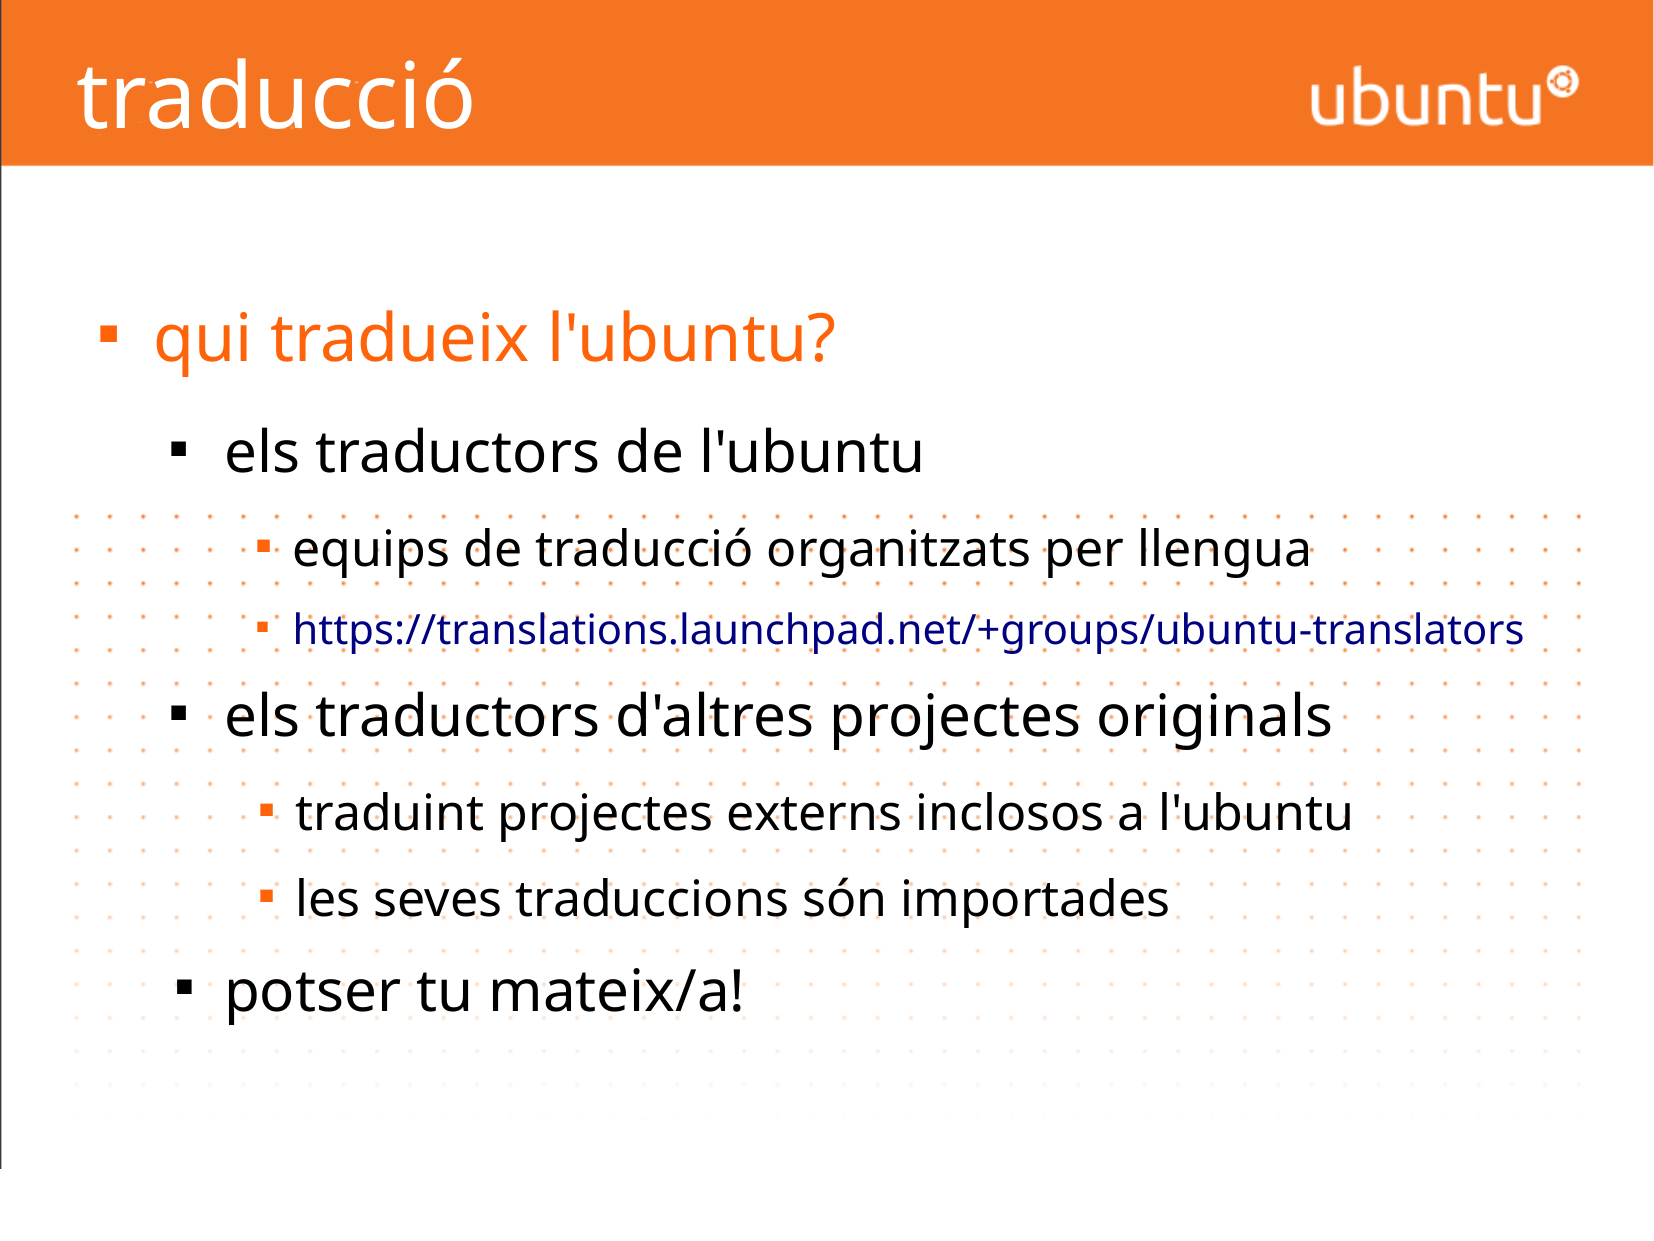

# traducció
qui tradueix l'ubuntu?
els traductors de l'ubuntu
equips de traducció organitzats per llengua
https://translations.launchpad.net/+groups/ubuntu-translators
els traductors d'altres projectes originals
traduint projectes externs inclosos a l'ubuntu
les seves traduccions són importades
potser tu mateix/a!